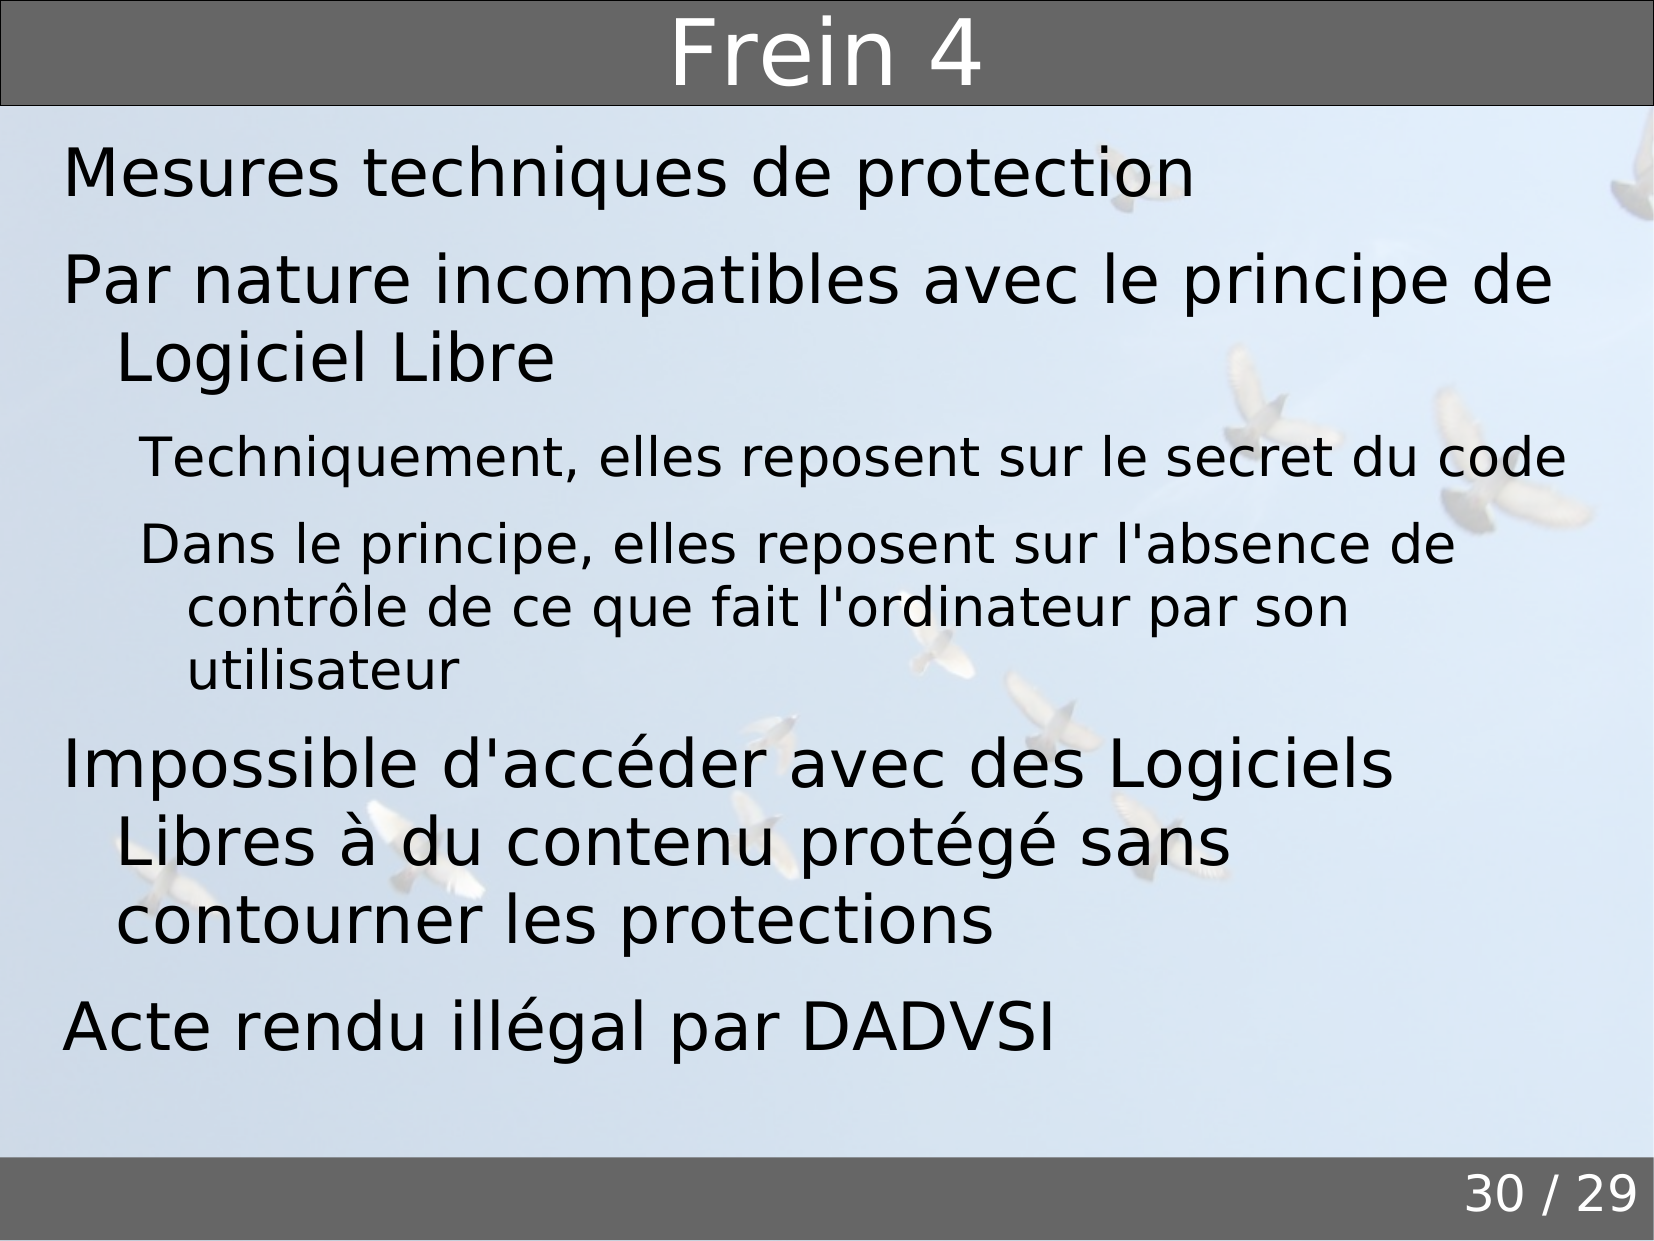

# Frein 4
Mesures techniques de protection
Par nature incompatibles avec le principe de Logiciel Libre
Techniquement, elles reposent sur le secret du code
Dans le principe, elles reposent sur l'absence de contrôle de ce que fait l'ordinateur par son utilisateur
Impossible d'accéder avec des Logiciels Libres à du contenu protégé sans contourner les protections
Acte rendu illégal par DADVSI